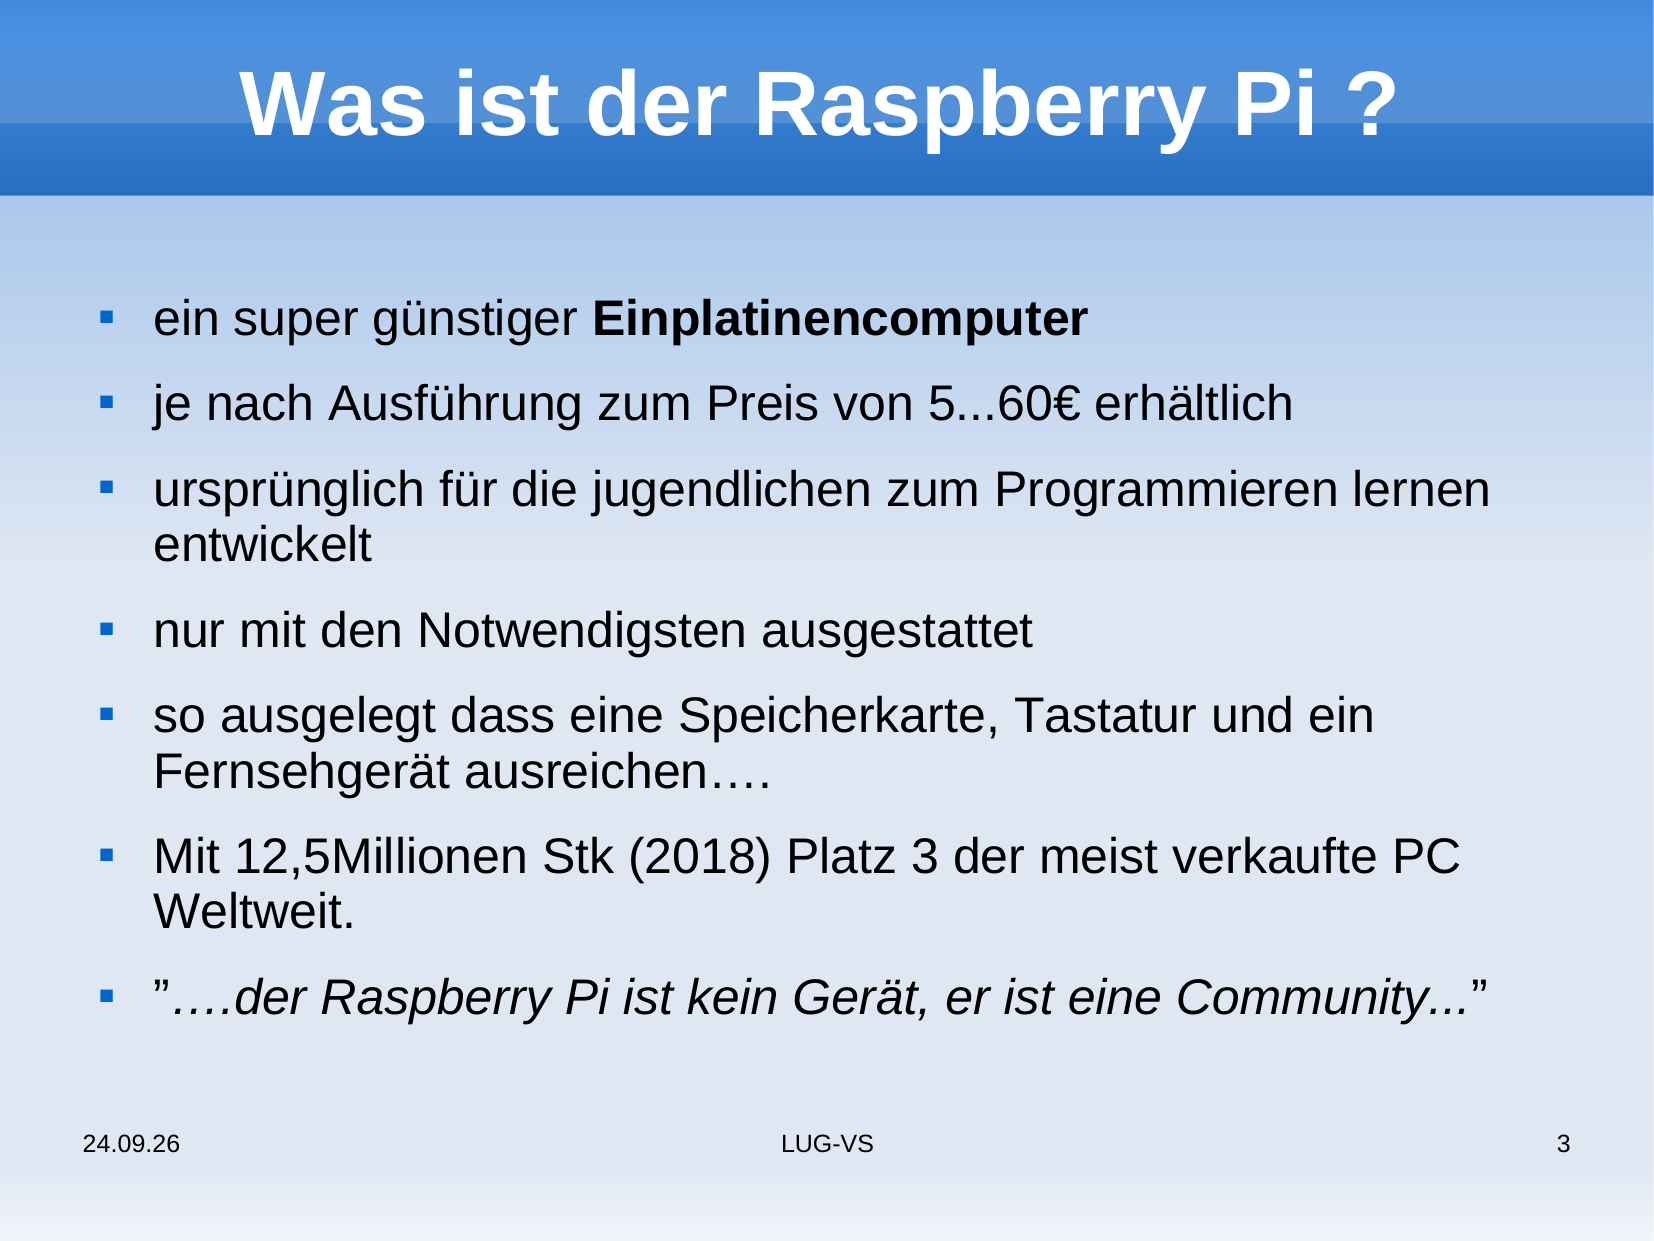

# Was ist der Raspberry Pi ?
ein super günstiger Einplatinencomputer
je nach Ausführung zum Preis von 5...60€ erhältlich
ursprünglich für die jugendlichen zum Programmieren lernen entwickelt
nur mit den Notwendigsten ausgestattet
so ausgelegt dass eine Speicherkarte, Tastatur und ein Fernsehgerät ausreichen….
Mit 12,5Millionen Stk (2018) Platz 3 der meist verkaufte PC Weltweit.
”….der Raspberry Pi ist kein Gerät, er ist eine Community...”
LUG-VS
3